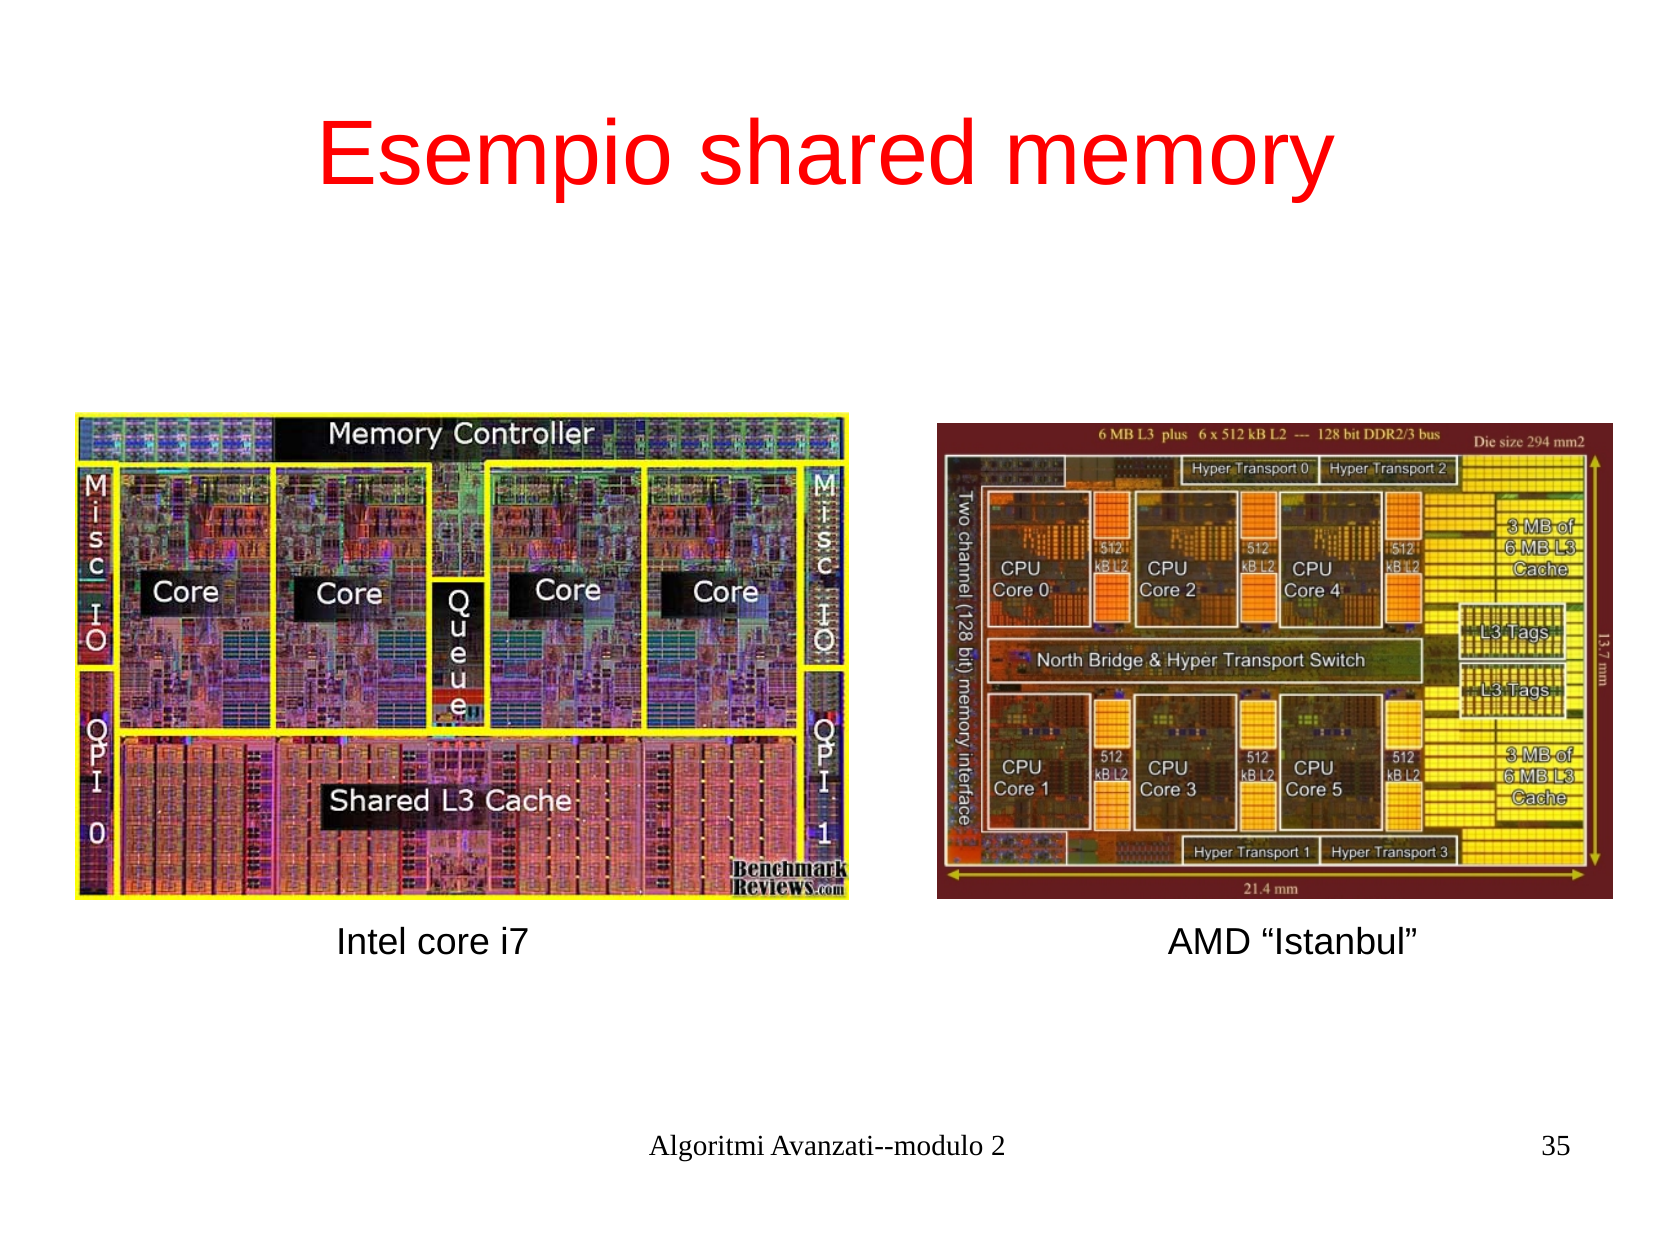

# Esempio shared memory
Intel core i7
AMD “Istanbul”
Algoritmi Avanzati--modulo 2
35